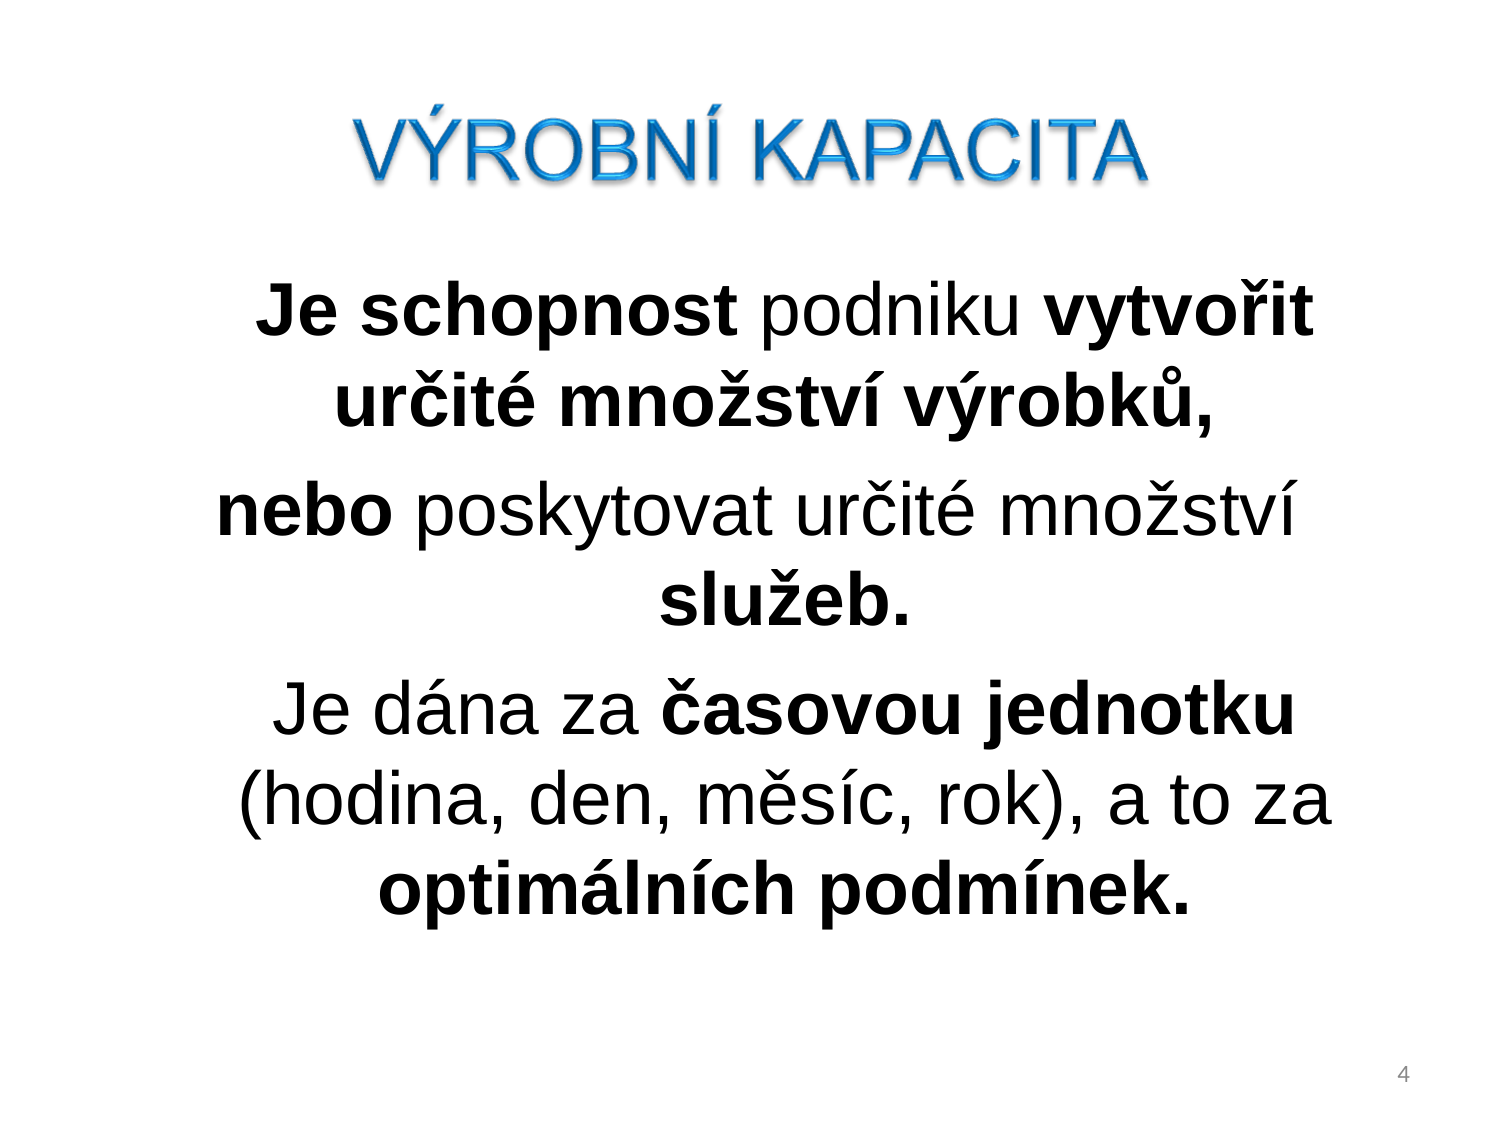

# Je schopnost podniku vytvořit určité množství výrobků,
nebo poskytovat určité množství služeb.
	Je dána za časovou jednotku (hodina, den, měsíc, rok), a to za optimálních podmínek.